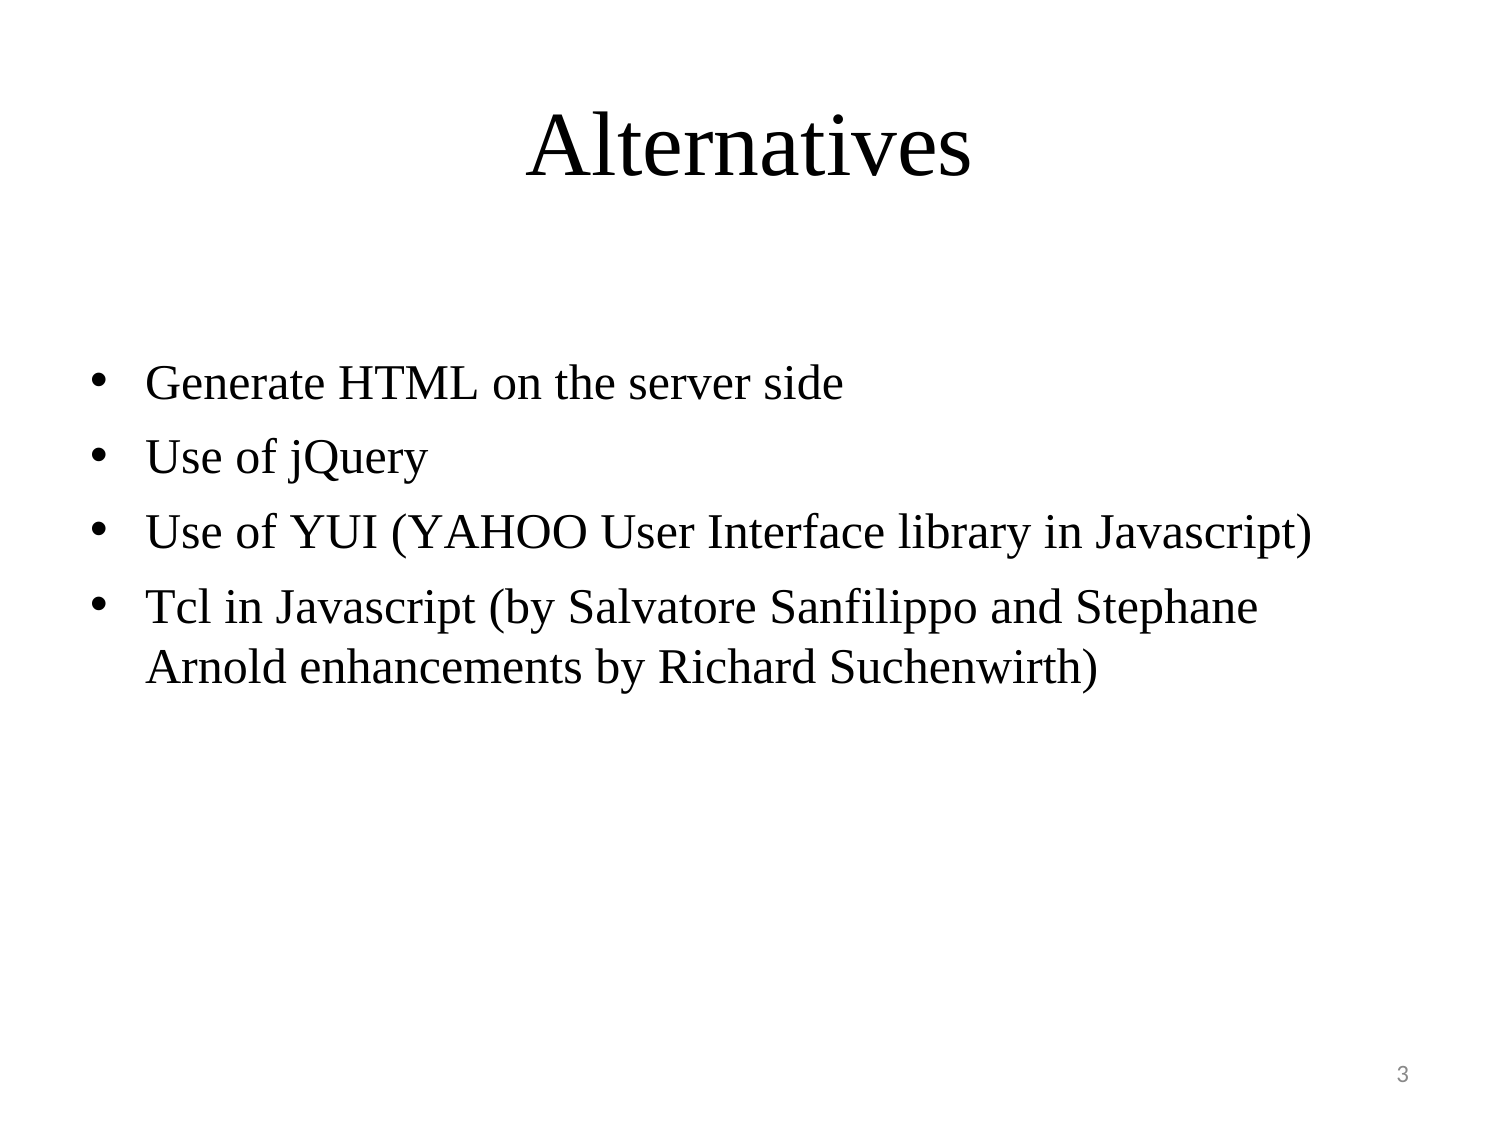

Alternatives
Generate HTML on the server side
Use of jQuery
Use of YUI (YAHOO User Interface library in Javascript)
Tcl in Javascript (by Salvatore Sanfilippo and Stephane Arnold enhancements by Richard Suchenwirth)
3